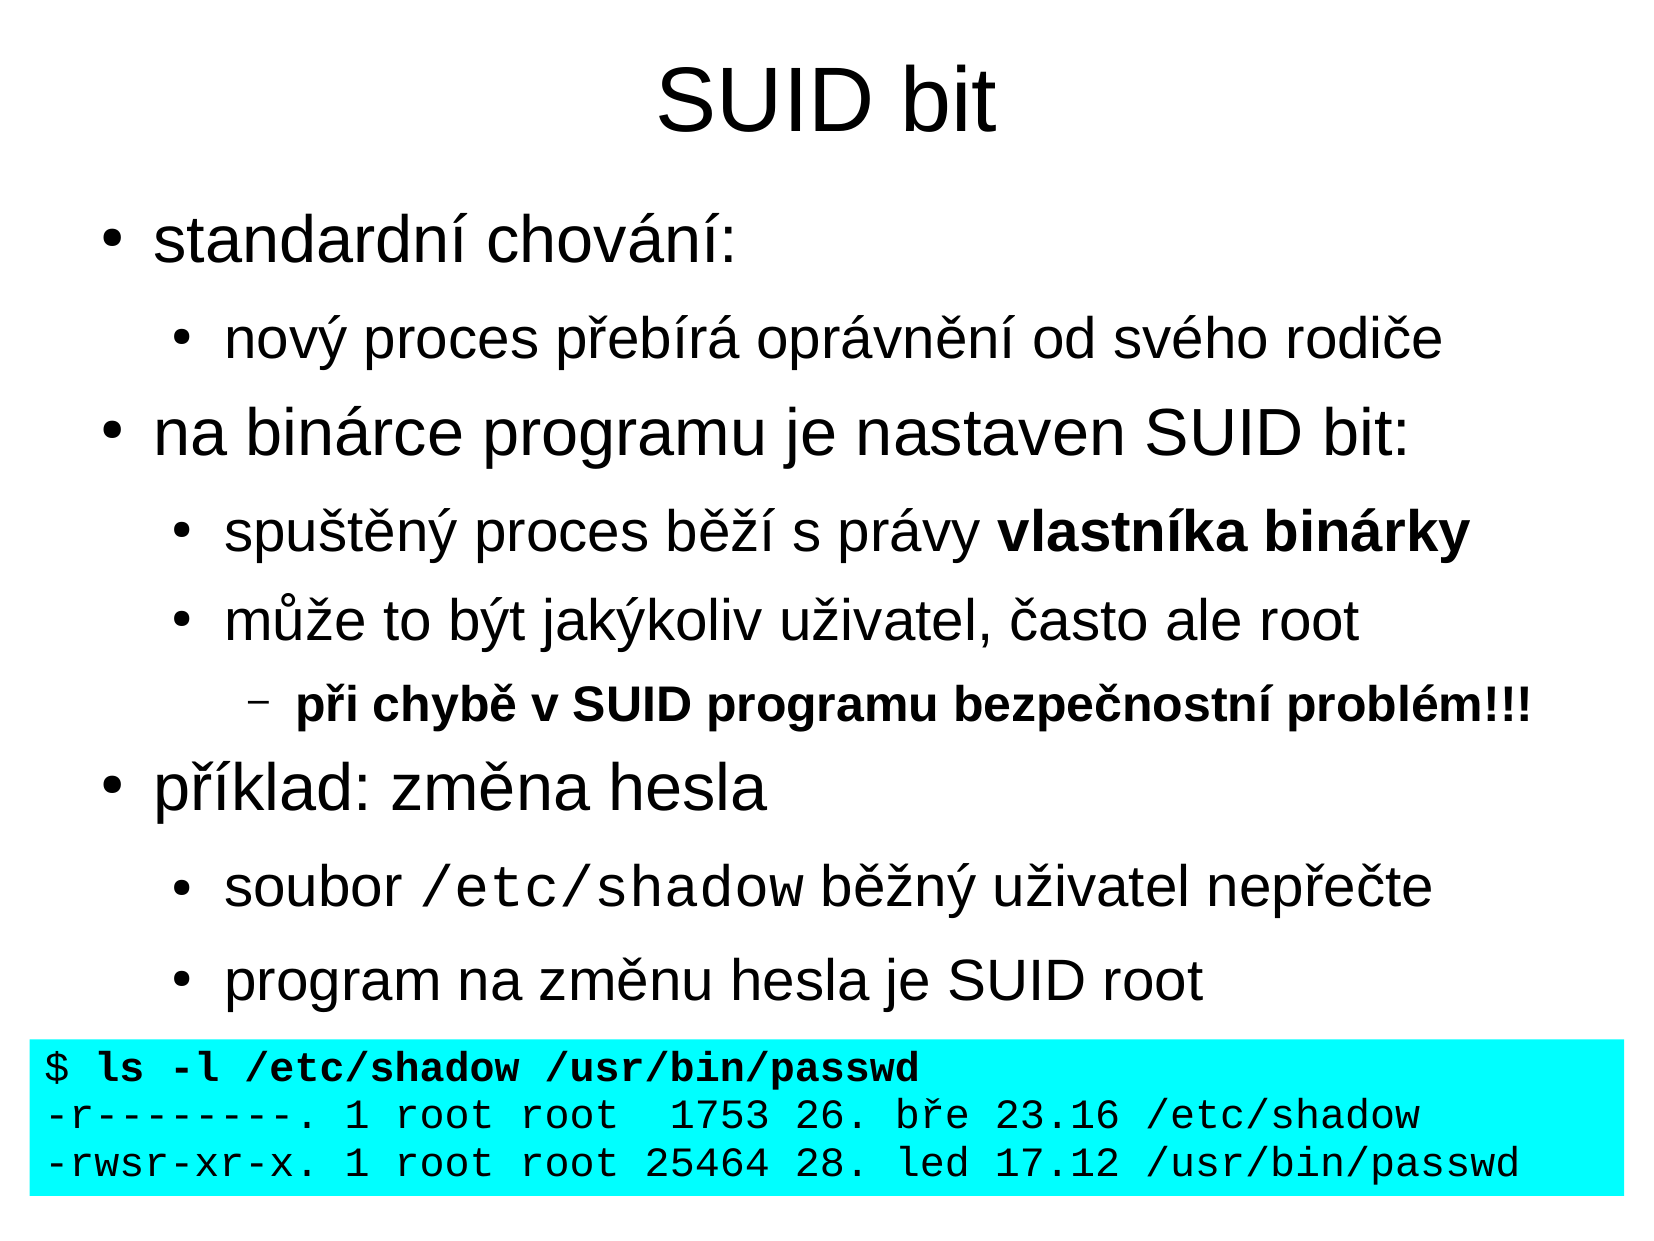

# SUID bit
standardní chování:
nový proces přebírá oprávnění od svého rodiče
na binárce programu je nastaven SUID bit:
spuštěný proces běží s právy vlastníka binárky
může to být jakýkoliv uživatel, často ale root
při chybě v SUID programu bezpečnostní problém!!!
příklad: změna hesla
soubor /etc/shadow běžný uživatel nepřečte
program na změnu hesla je SUID root
$ ls -l /etc/shadow /usr/bin/passwd
-r--------. 1 root root 1753 26. bře 23.16 /etc/shadow
-rwsr-xr-x. 1 root root 25464 28. led 17.12 /usr/bin/passwd